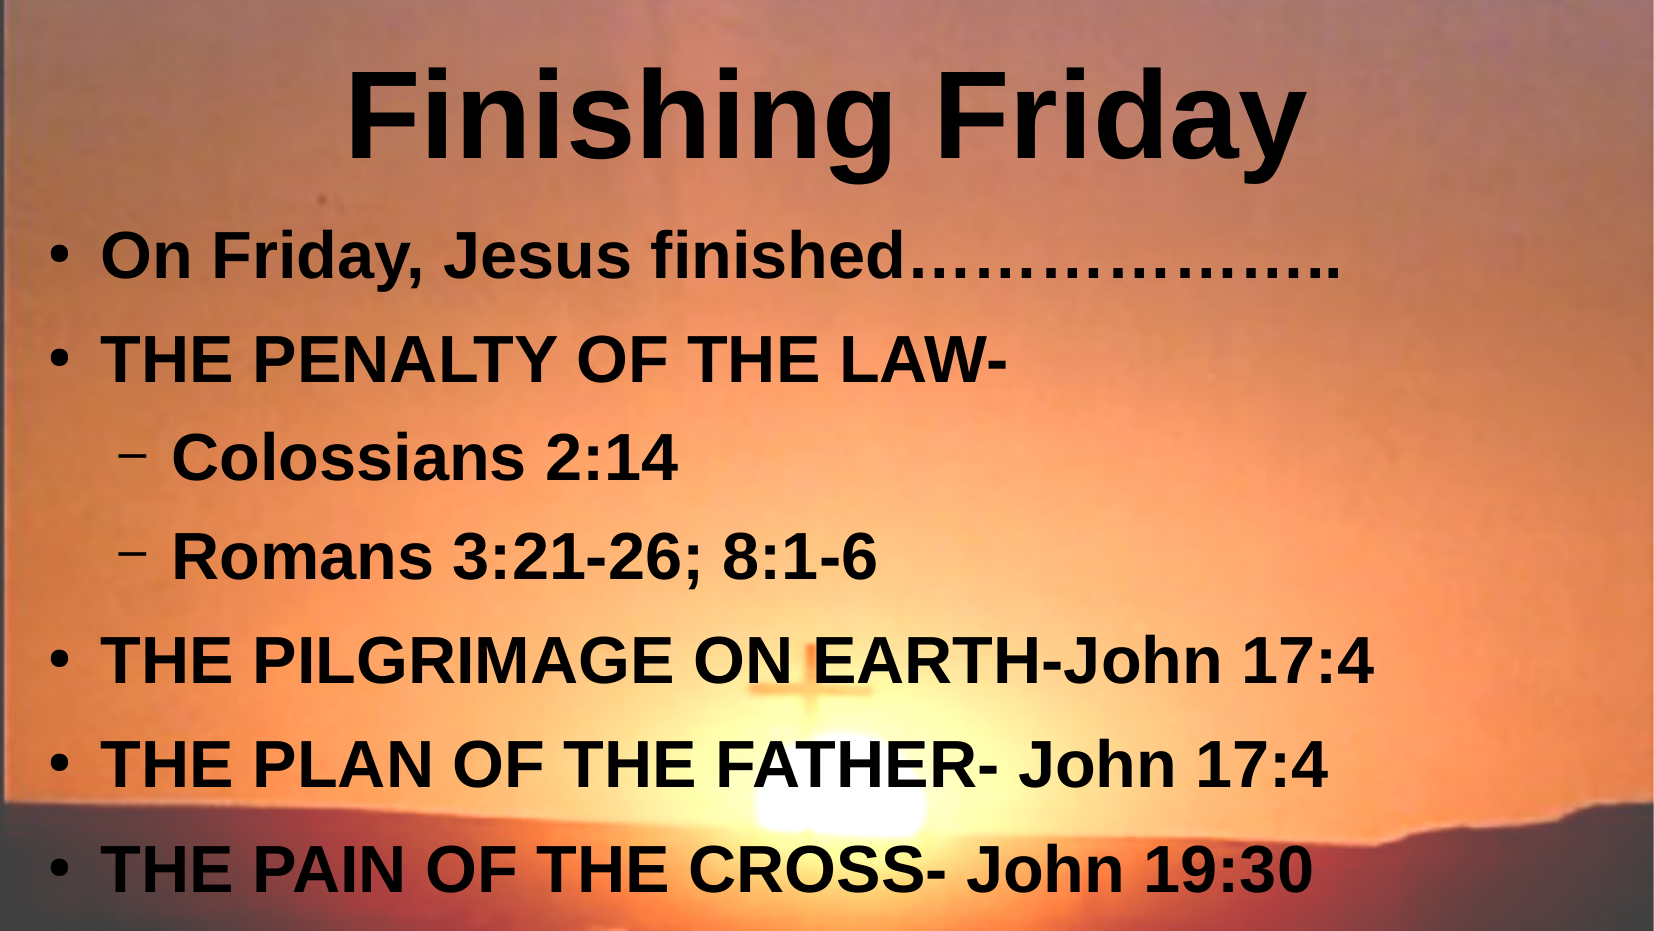

# Finishing Friday
On Friday, Jesus finished………………..
THE PENALTY OF THE LAW-
Colossians 2:14
Romans 3:21-26; 8:1-6
THE PILGRIMAGE ON EARTH-John 17:4
THE PLAN OF THE FATHER- John 17:4
THE PAIN OF THE CROSS- John 19:30